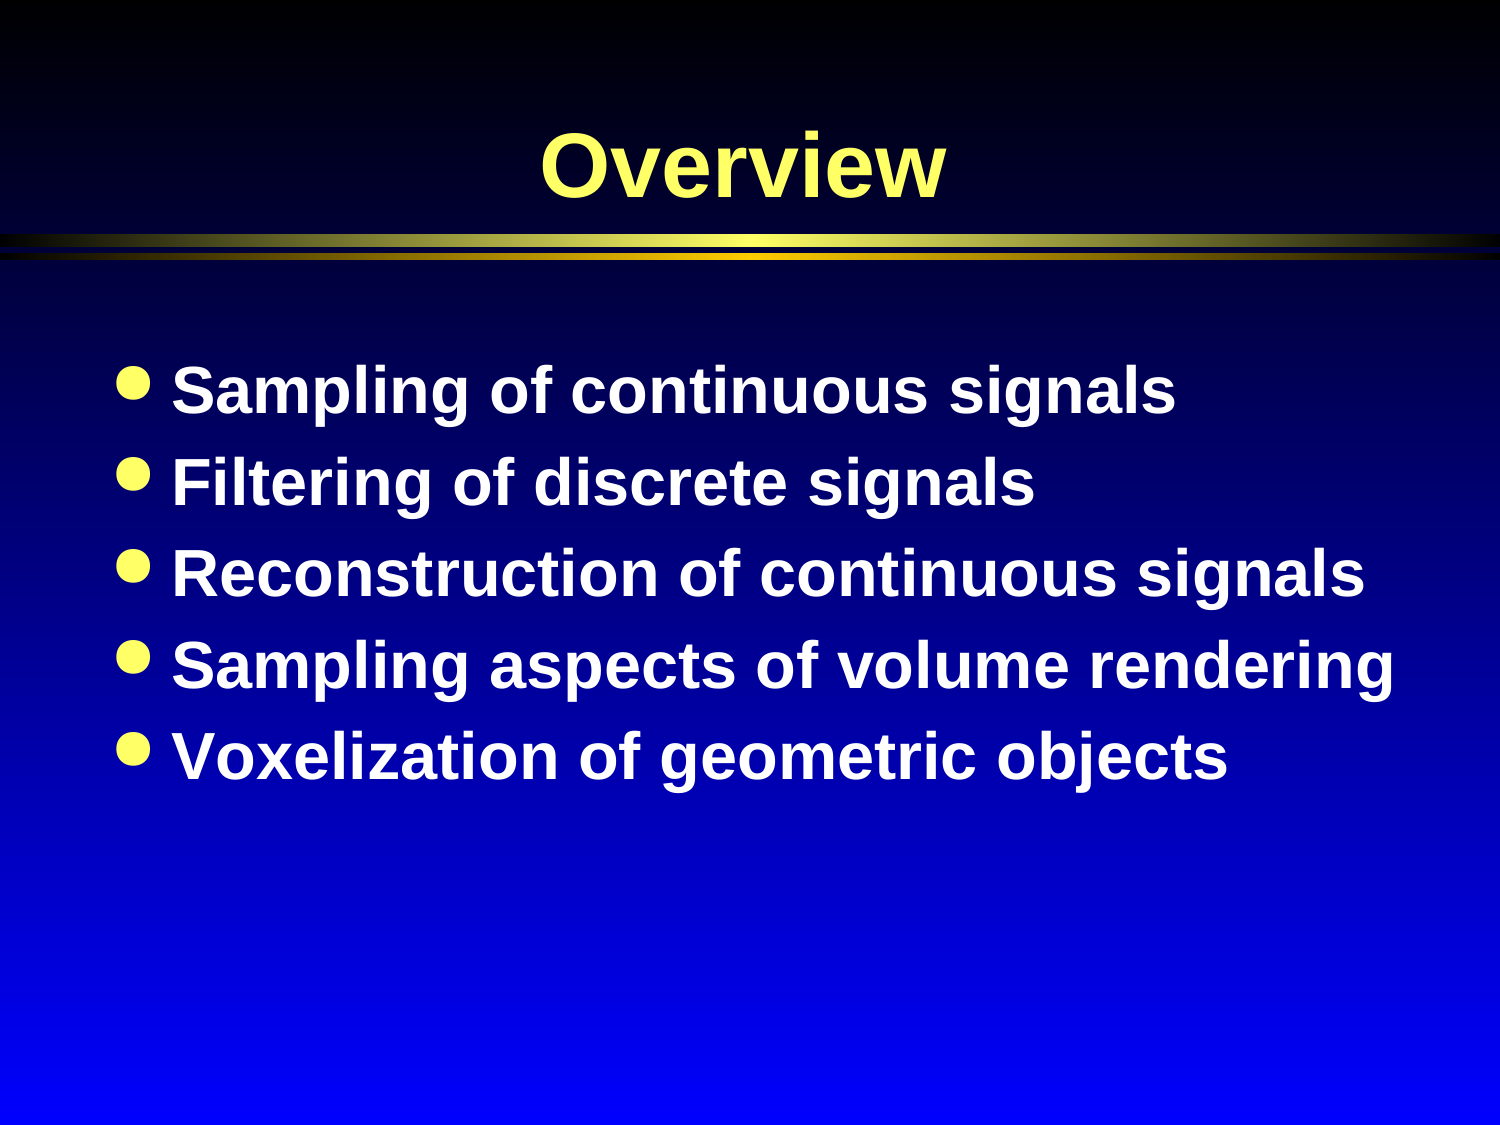

# Overview
Sampling of continuous signals
Filtering of discrete signals
Reconstruction of continuous signals
Sampling aspects of volume rendering
Voxelization of geometric objects